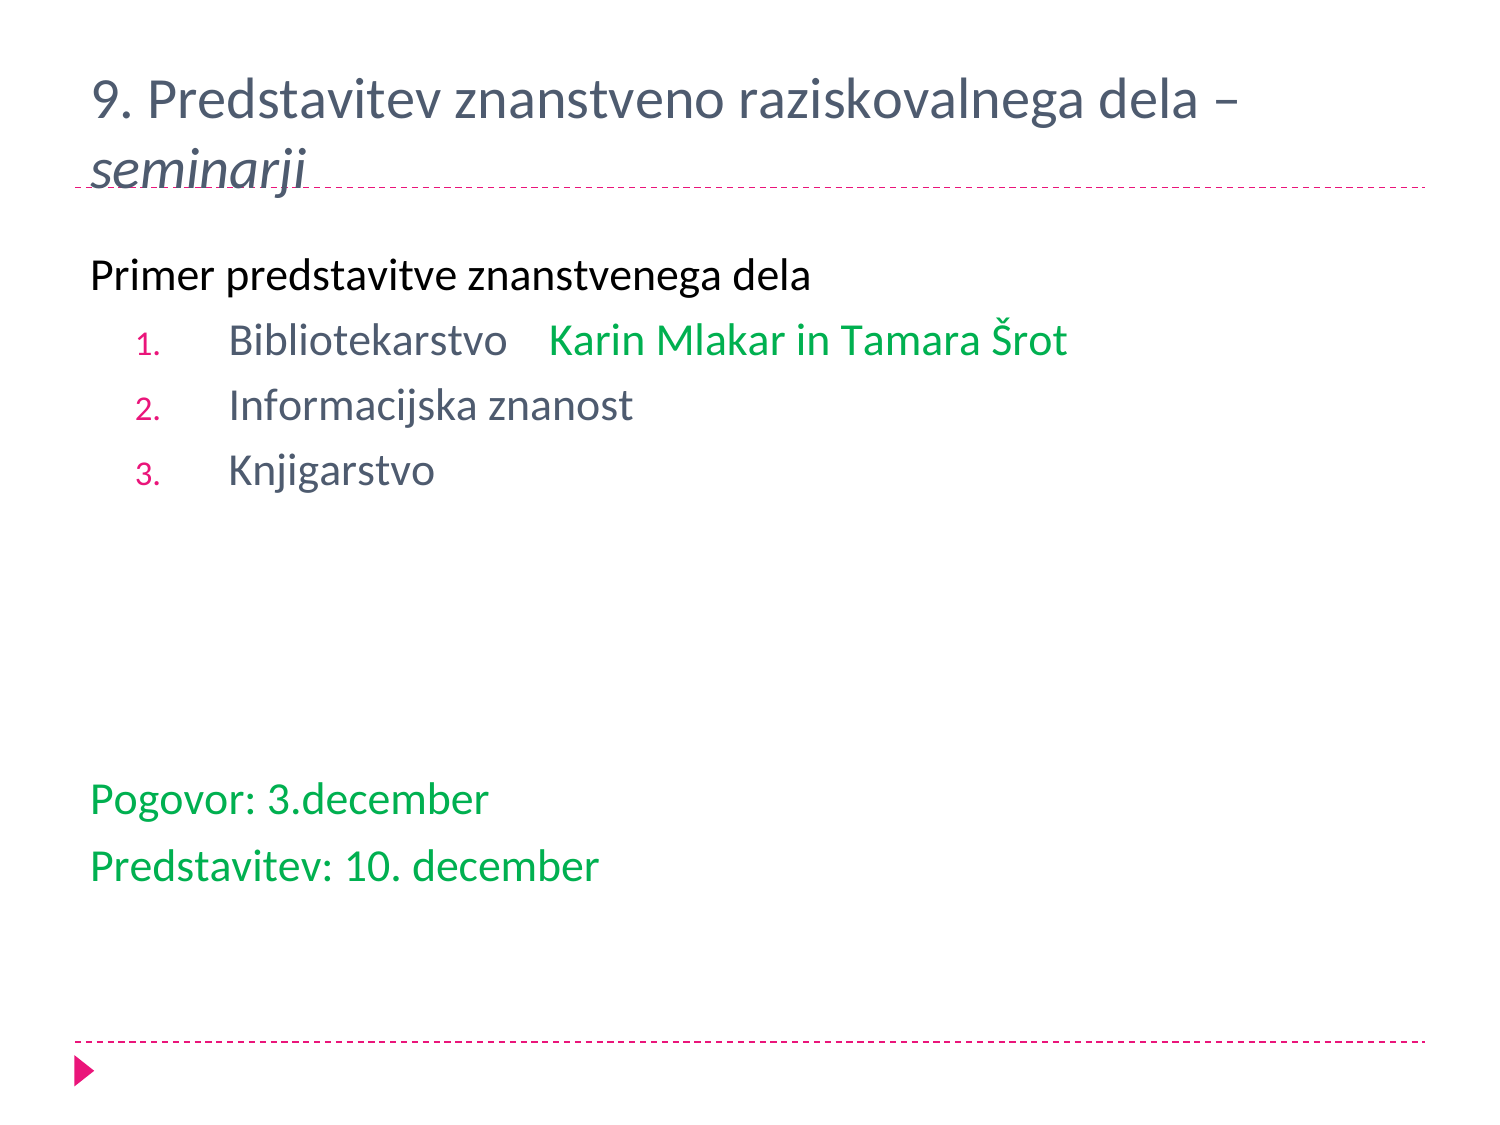

# 9. Predstavitev znanstveno raziskovalnega dela – seminarji
Primer predstavitve znanstvenega dela
Bibliotekarstvo Karin Mlakar in Tamara Šrot
Informacijska znanost
Knjigarstvo
Pogovor: 3.december
Predstavitev: 10. december